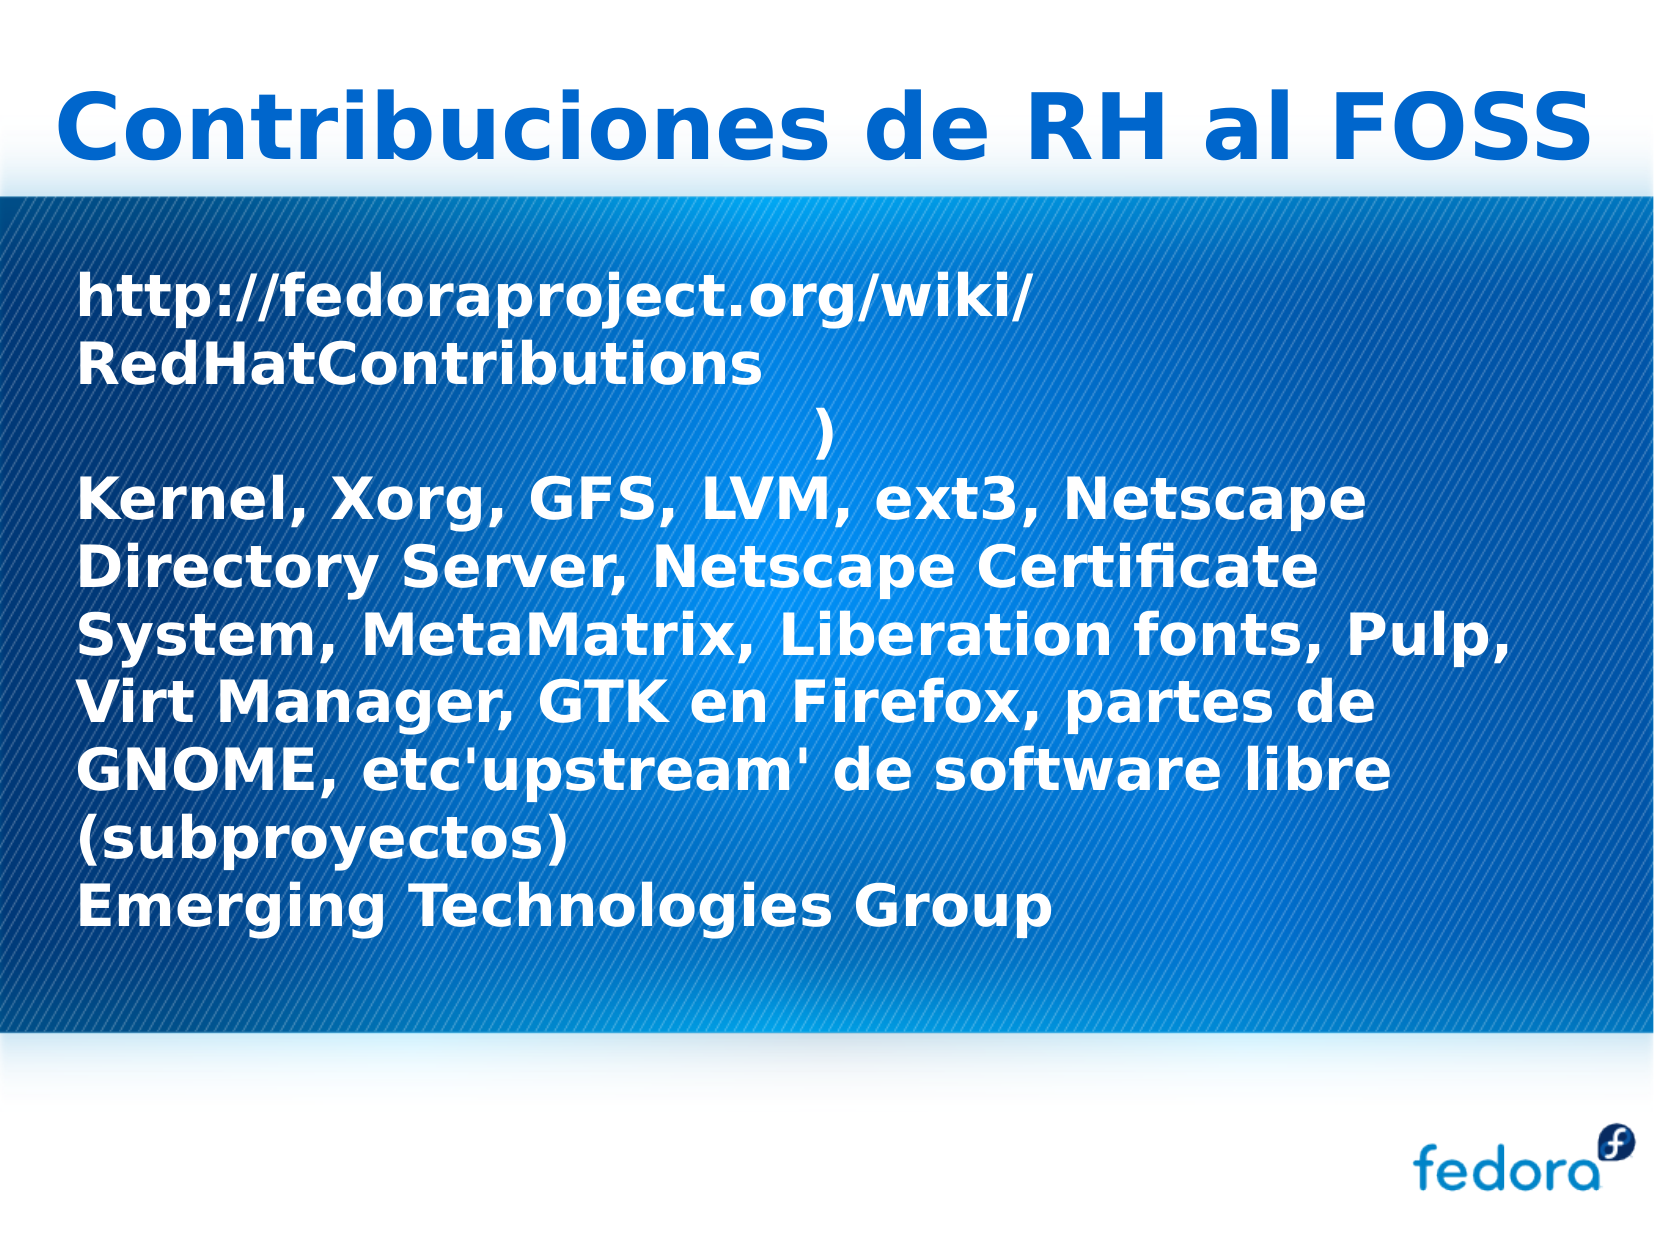

# Contribuciones de RH al FOSS
http://fedoraproject.org/wiki/RedHatContributions
)
Kernel, Xorg, GFS, LVM, ext3, Netscape Directory Server, Netscape Certificate System, MetaMatrix, Liberation fonts, Pulp, Virt Manager, GTK en Firefox, partes de GNOME, etc'upstream' de software libre (subproyectos)
Emerging Technologies Group